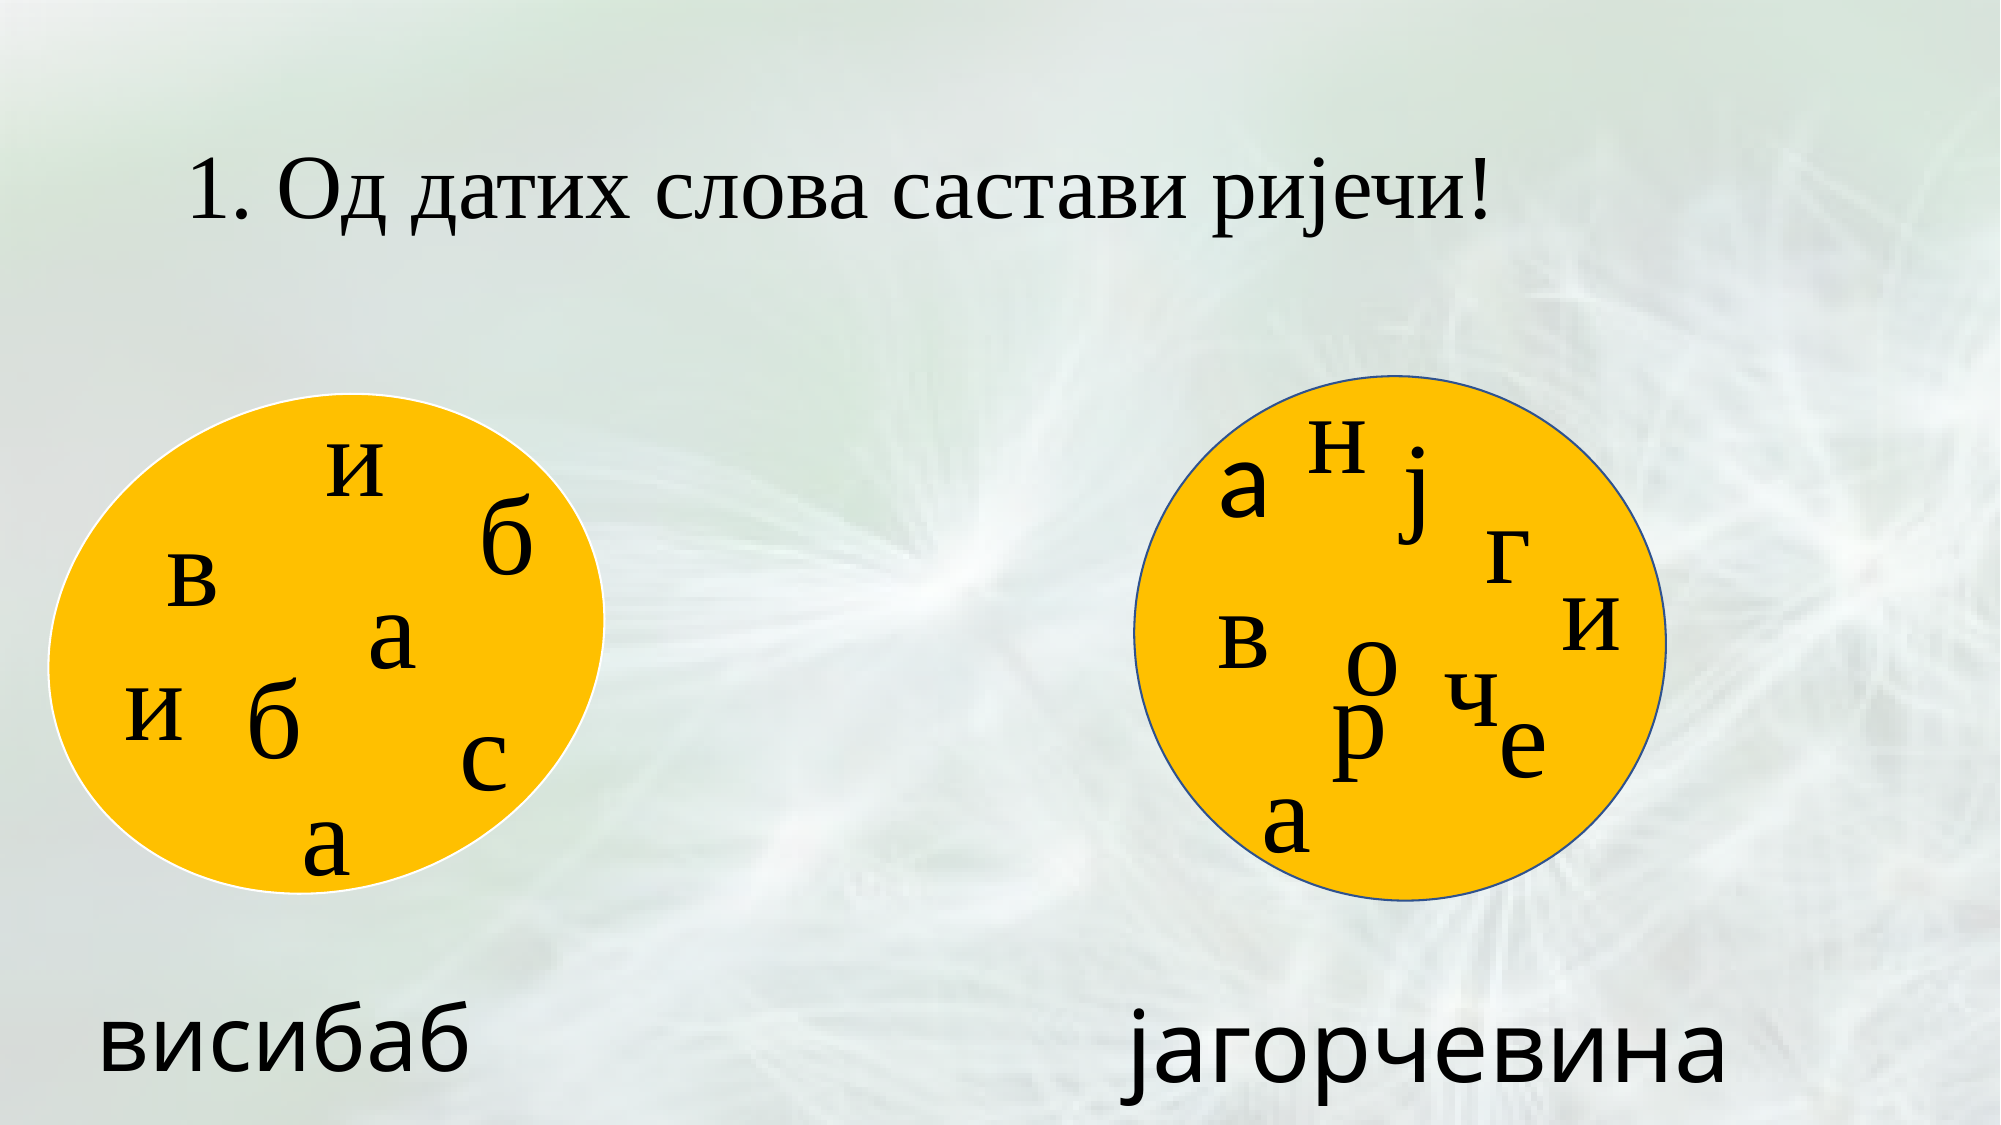

# 1. Од датих слова састави ријечи!
н
и
а
ј
б
г
в
и
а
в
о
ч
и
б
р
е
с
а
а
висибаба
јагорчевина